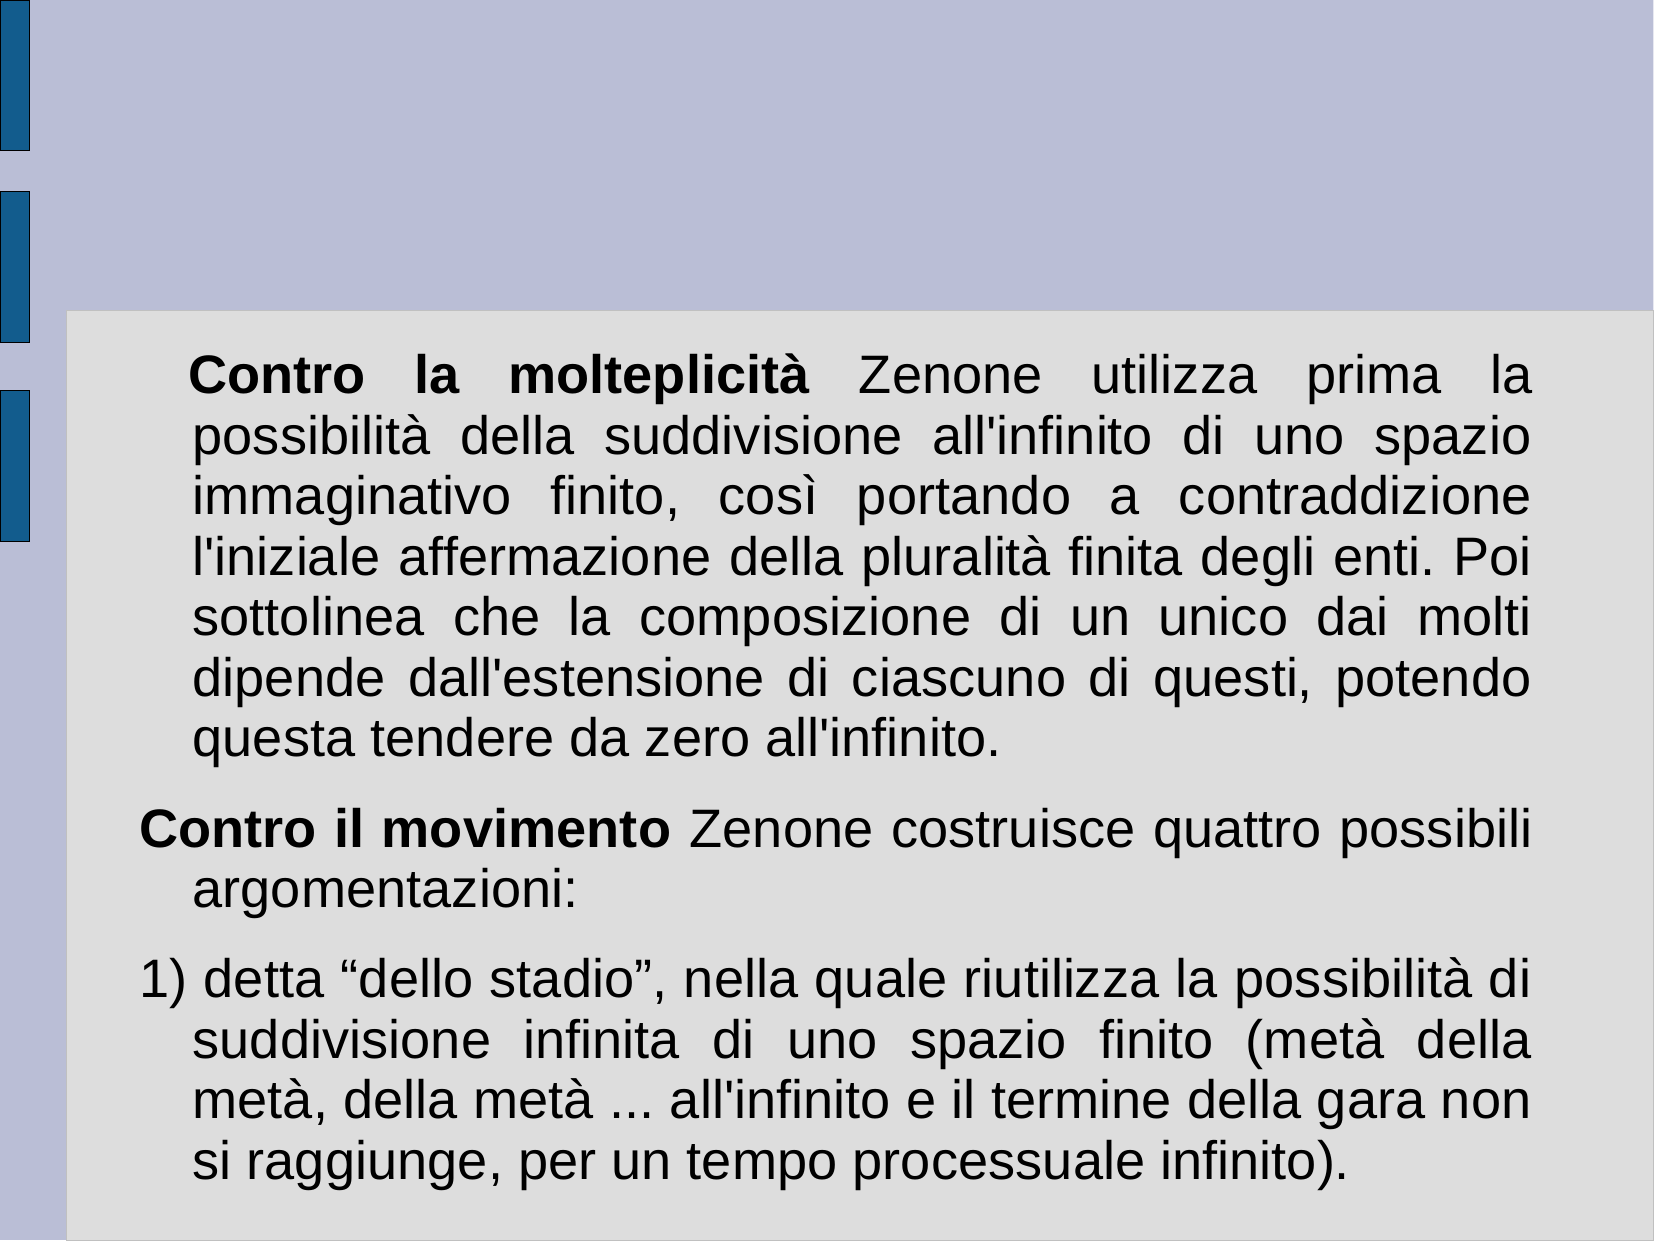

#
 Contro la molteplicità Zenone utilizza prima la possibilità della suddivisione all'infinito di uno spazio immaginativo finito, così portando a contraddizione l'iniziale affermazione della pluralità finita degli enti. Poi sottolinea che la composizione di un unico dai molti dipende dall'estensione di ciascuno di questi, potendo questa tendere da zero all'infinito.
Contro il movimento Zenone costruisce quattro possibili argomentazioni:
1) detta “dello stadio”, nella quale riutilizza la possibilità di suddivisione infinita di uno spazio finito (metà della metà, della metà ... all'infinito e il termine della gara non si raggiunge, per un tempo processuale infinito).